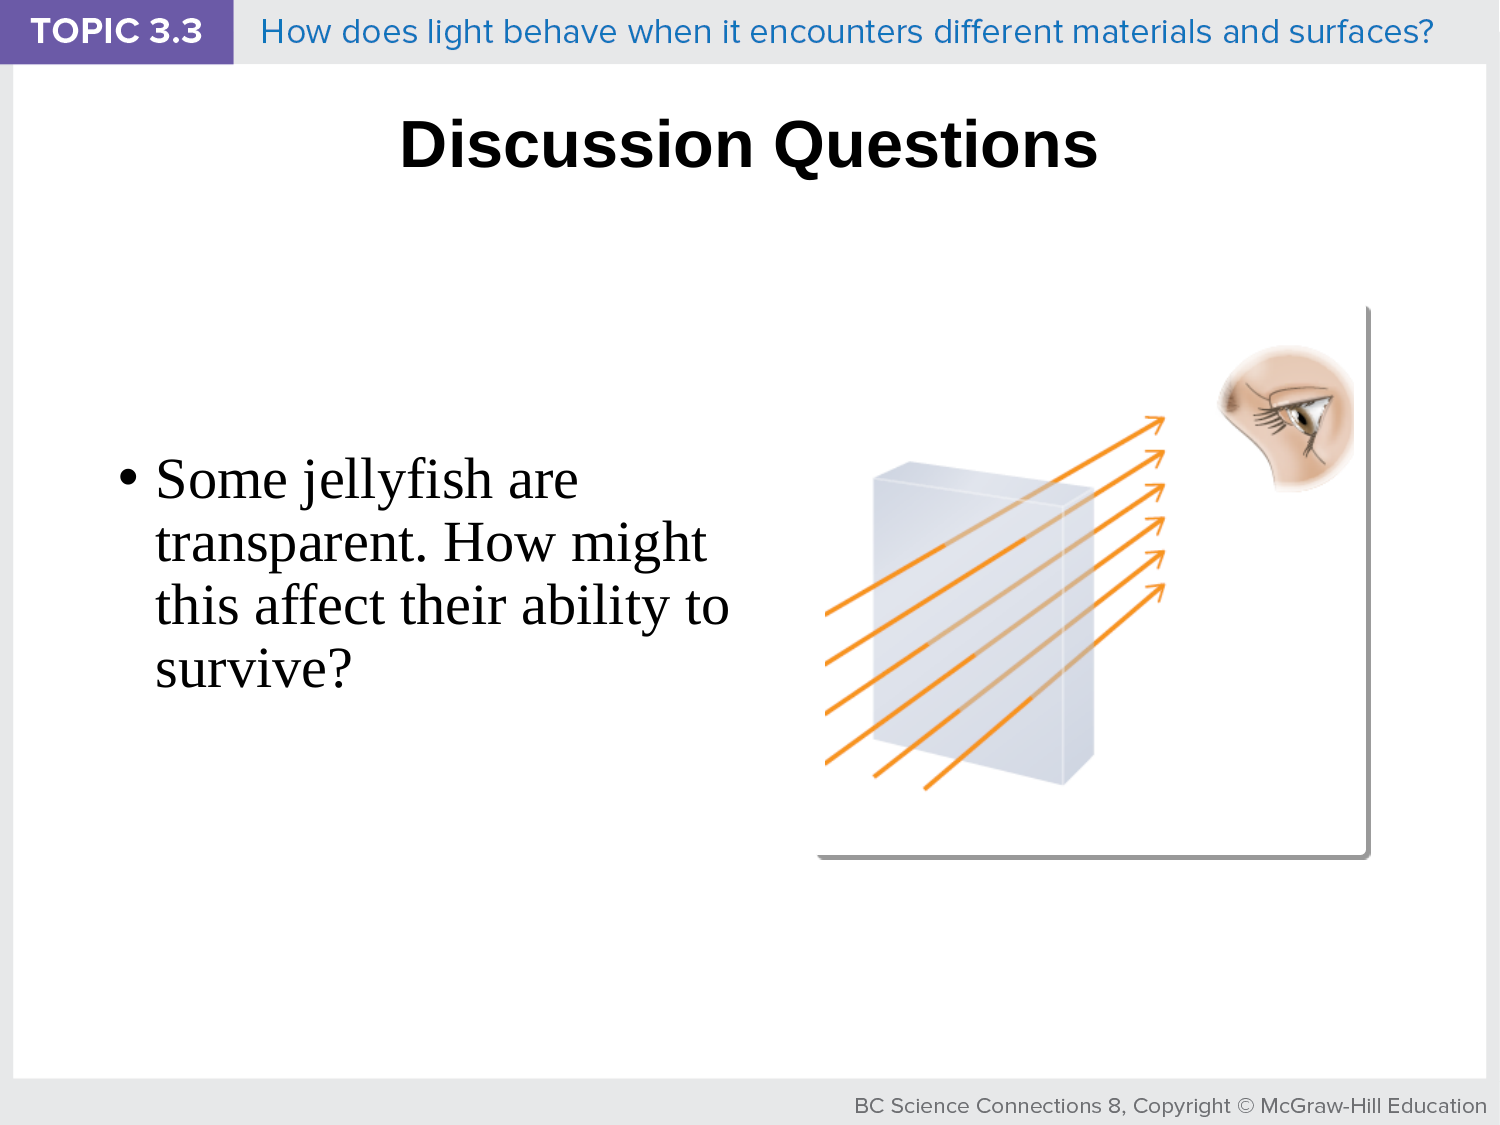

# Discussion Questions
Some jellyfish are transparent. How might this affect their ability to survive?